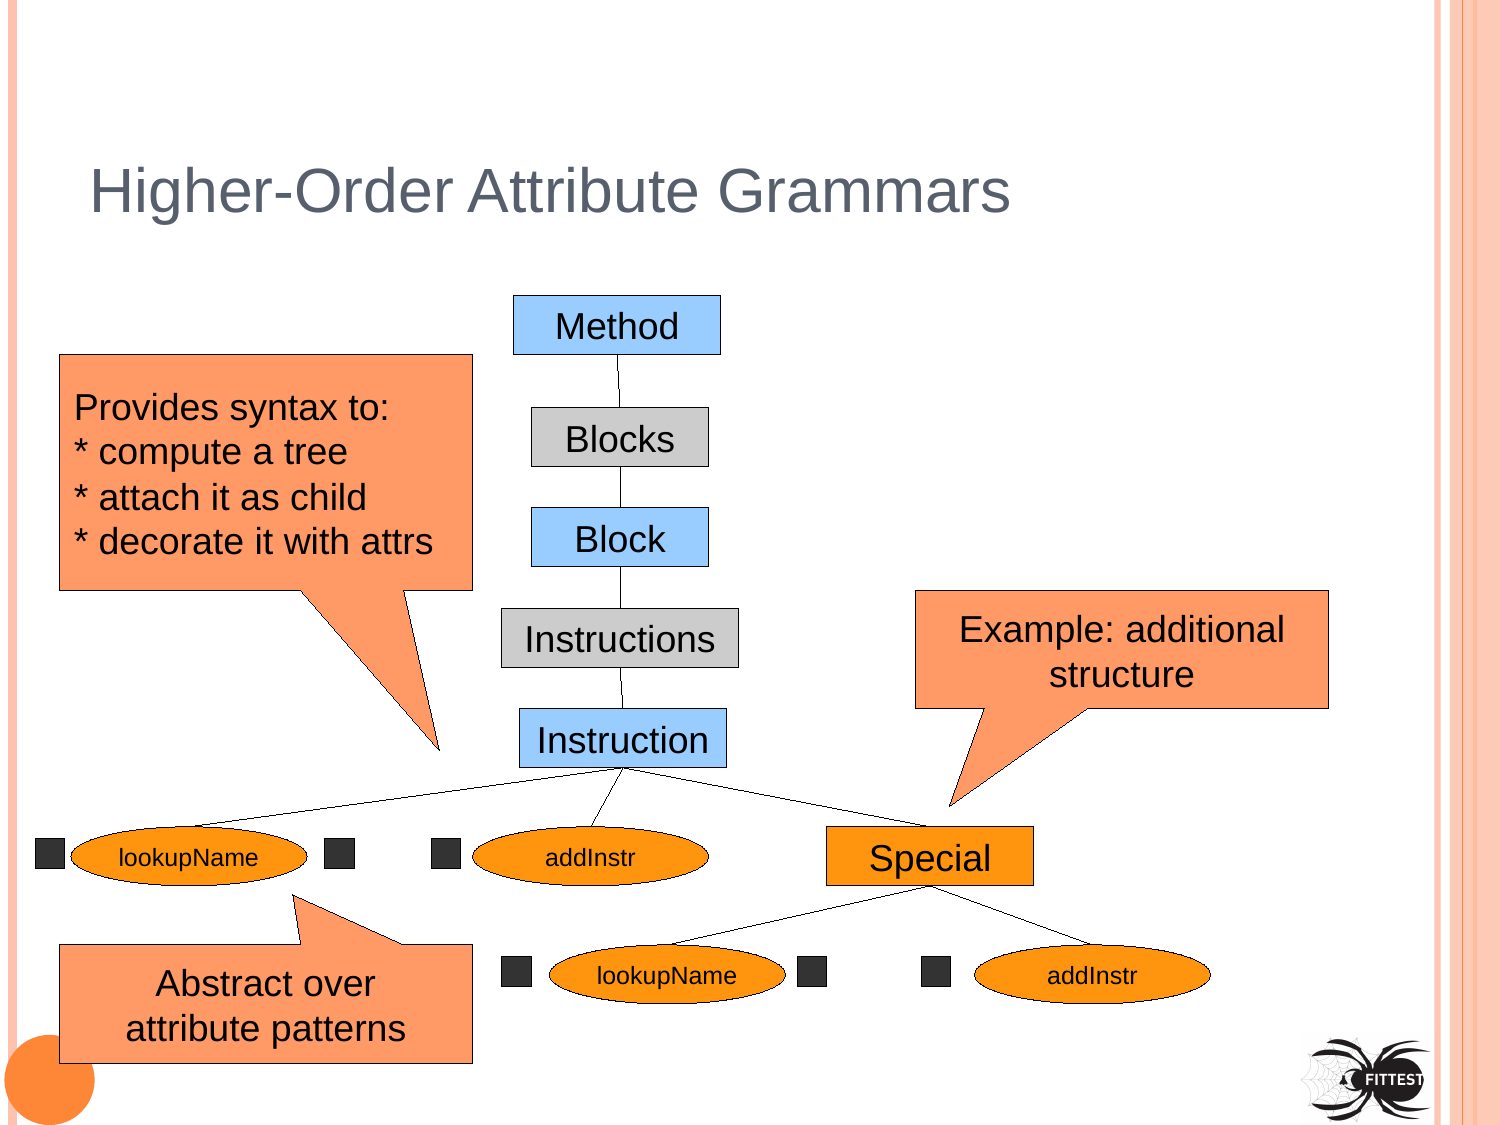

# Higher-Order Attribute Grammars
Method
Provides syntax to:
* compute a tree
* attach it as child
* decorate it with attrs
Blocks
Block
Example: additional
structure
Instructions
Instruction
lookupName
addInstr
Special
Abstract over
attribute patterns
lookupName
addInstr